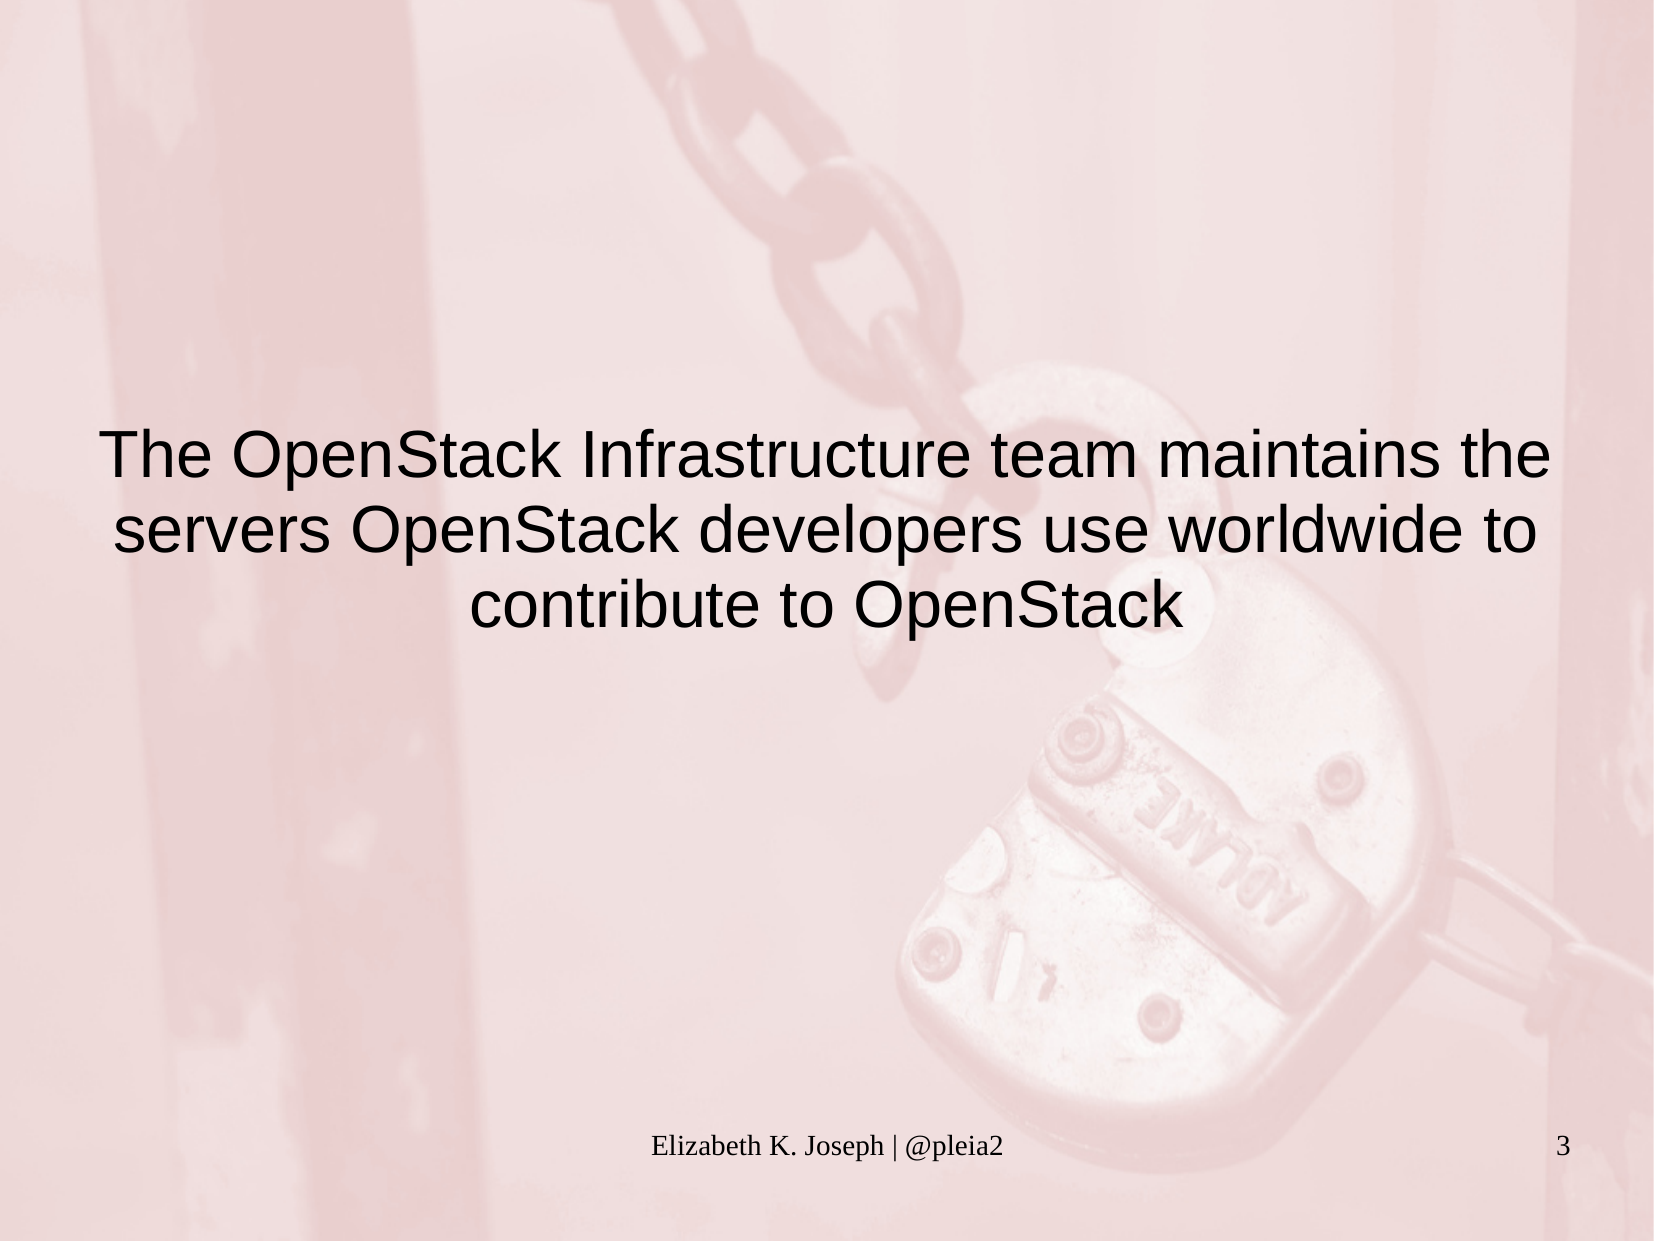

# The OpenStack Infrastructure team maintains the servers OpenStack developers use worldwide to contribute to OpenStack
Elizabeth K. Joseph | @pleia2
3